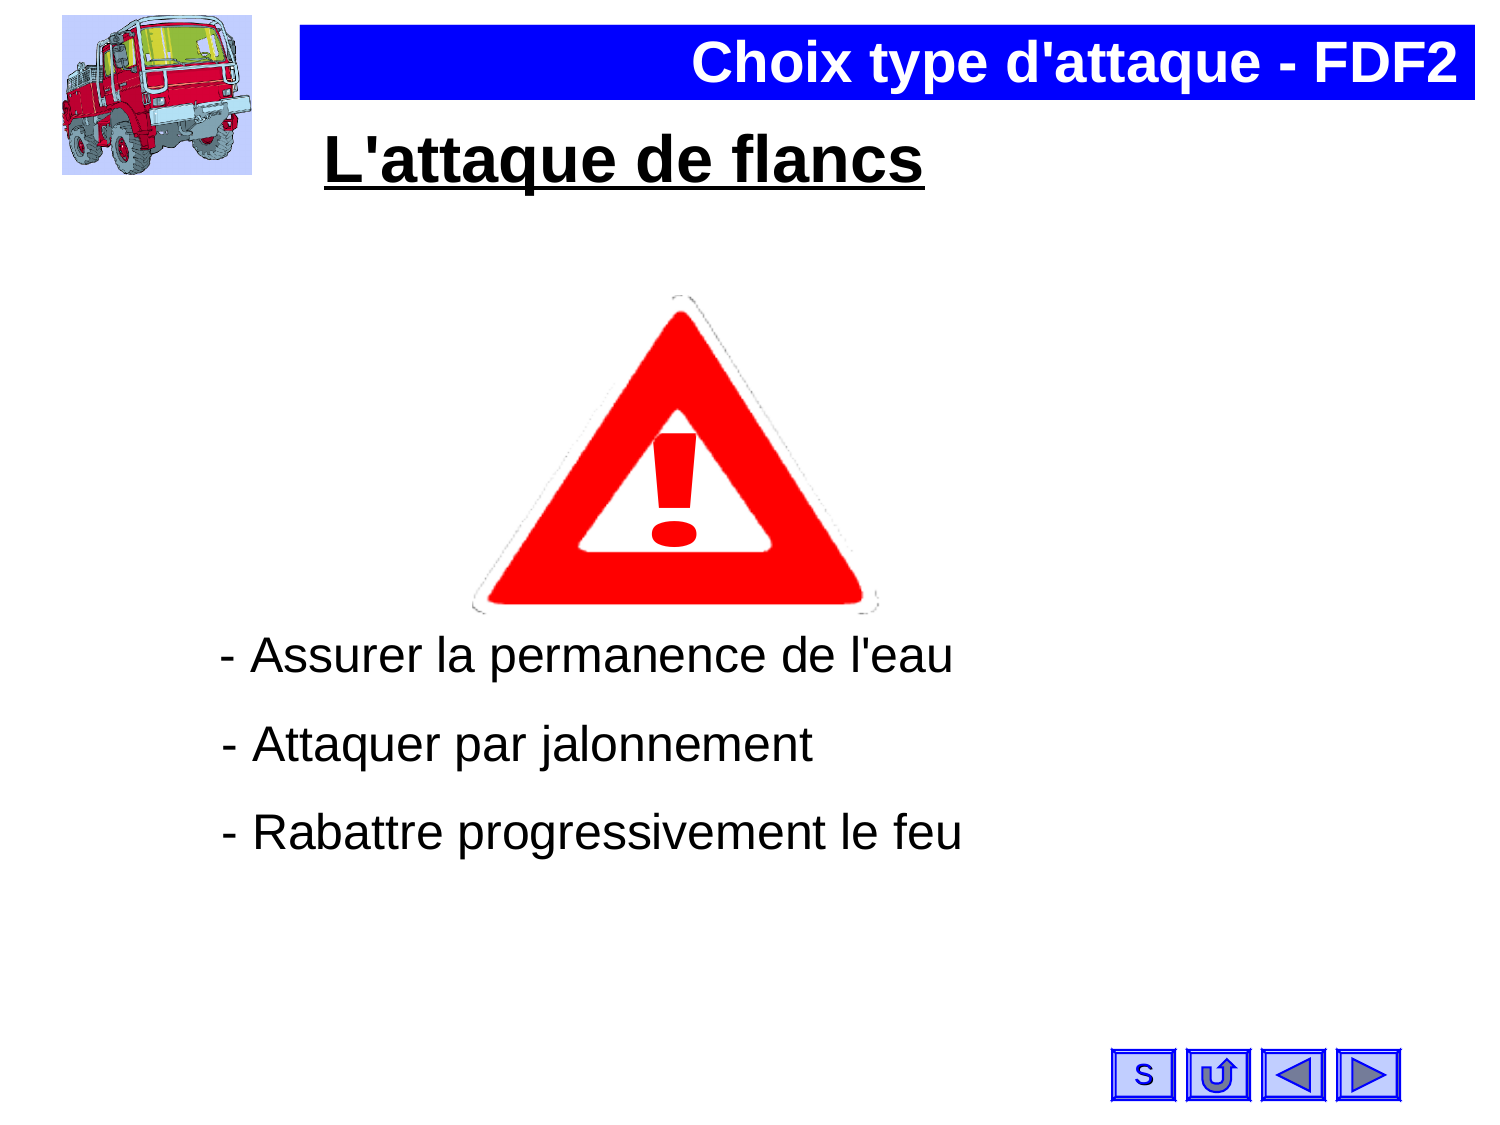

Choix type d'attaque - FDF2
L'attaque de flancs
 - Assurer la permanence de l'eau
- Attaquer par jalonnement
- Rabattre progressivement le feu